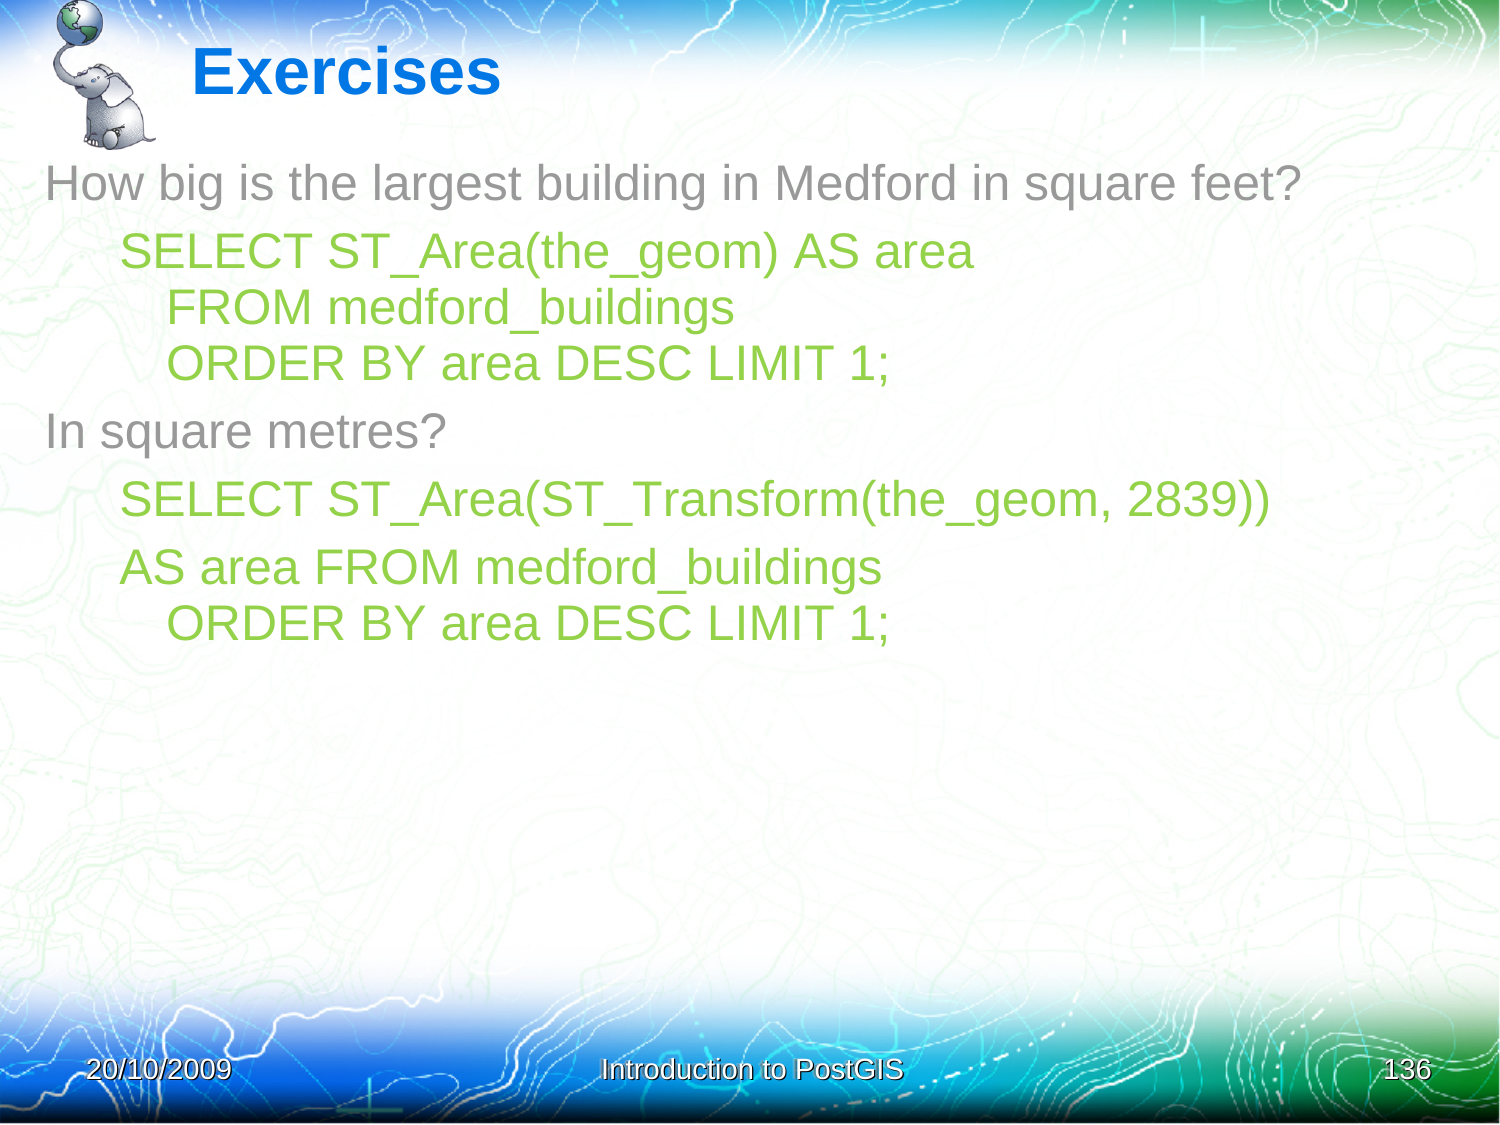

# Exercises
How big is the largest building in Medford in square feet?
SELECT ST_Area(the_geom) AS area
FROM medford_buildings
ORDER BY area DESC LIMIT 1;
In square metres?
SELECT ST_Area(ST_Transform(the_geom, 2839))
AS area FROM medford_buildings
ORDER BY area DESC LIMIT 1;
20/10/2009
Introduction to PostGIS
136